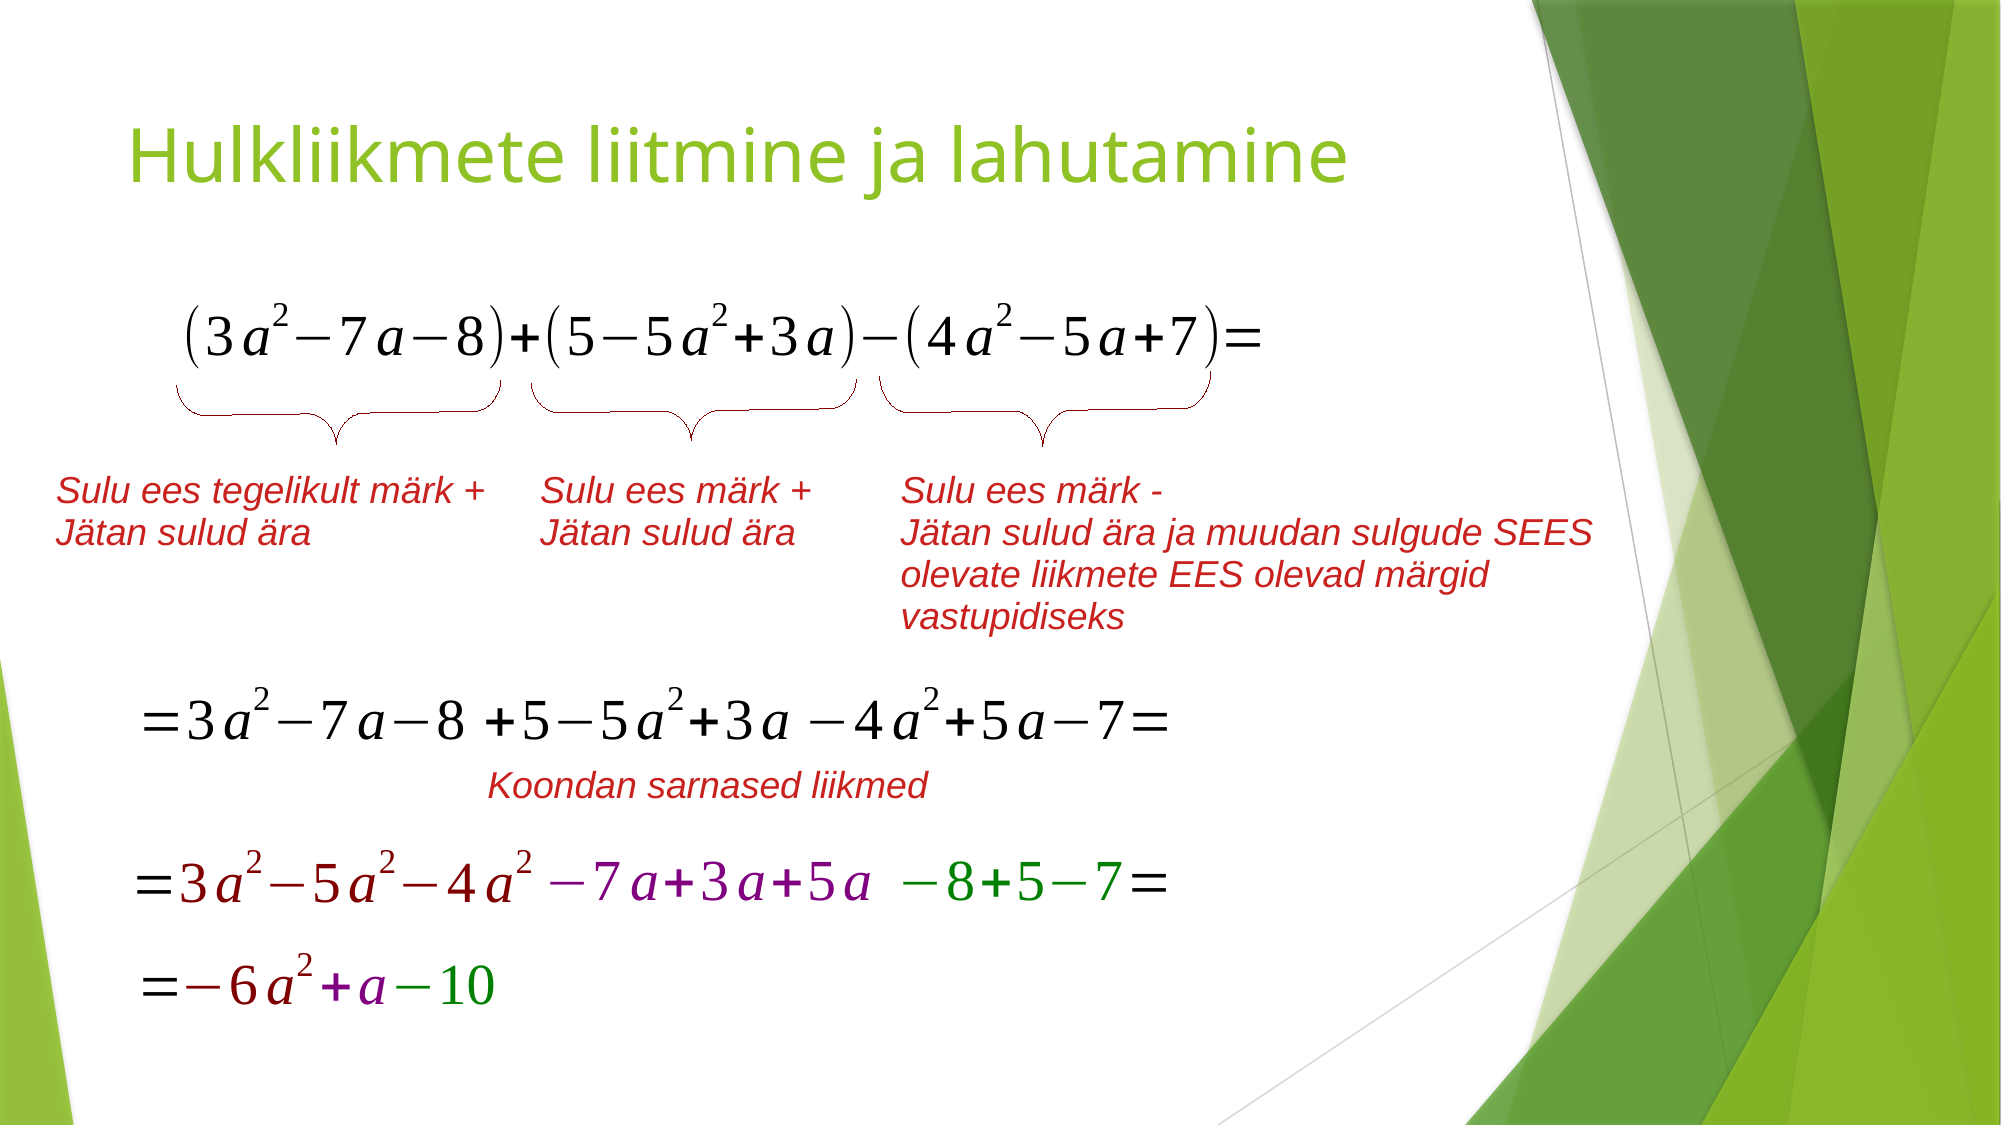

# Hulkliikmete liitmine ja lahutamine
Sulu ees tegelikult märk +
Jätan sulud ära
Sulu ees märk +
Jätan sulud ära
Sulu ees märk -
Jätan sulud ära ja muudan sulgude SEES
olevate liikmete EES olevad märgid
vastupidiseks
Koondan sarnased liikmed